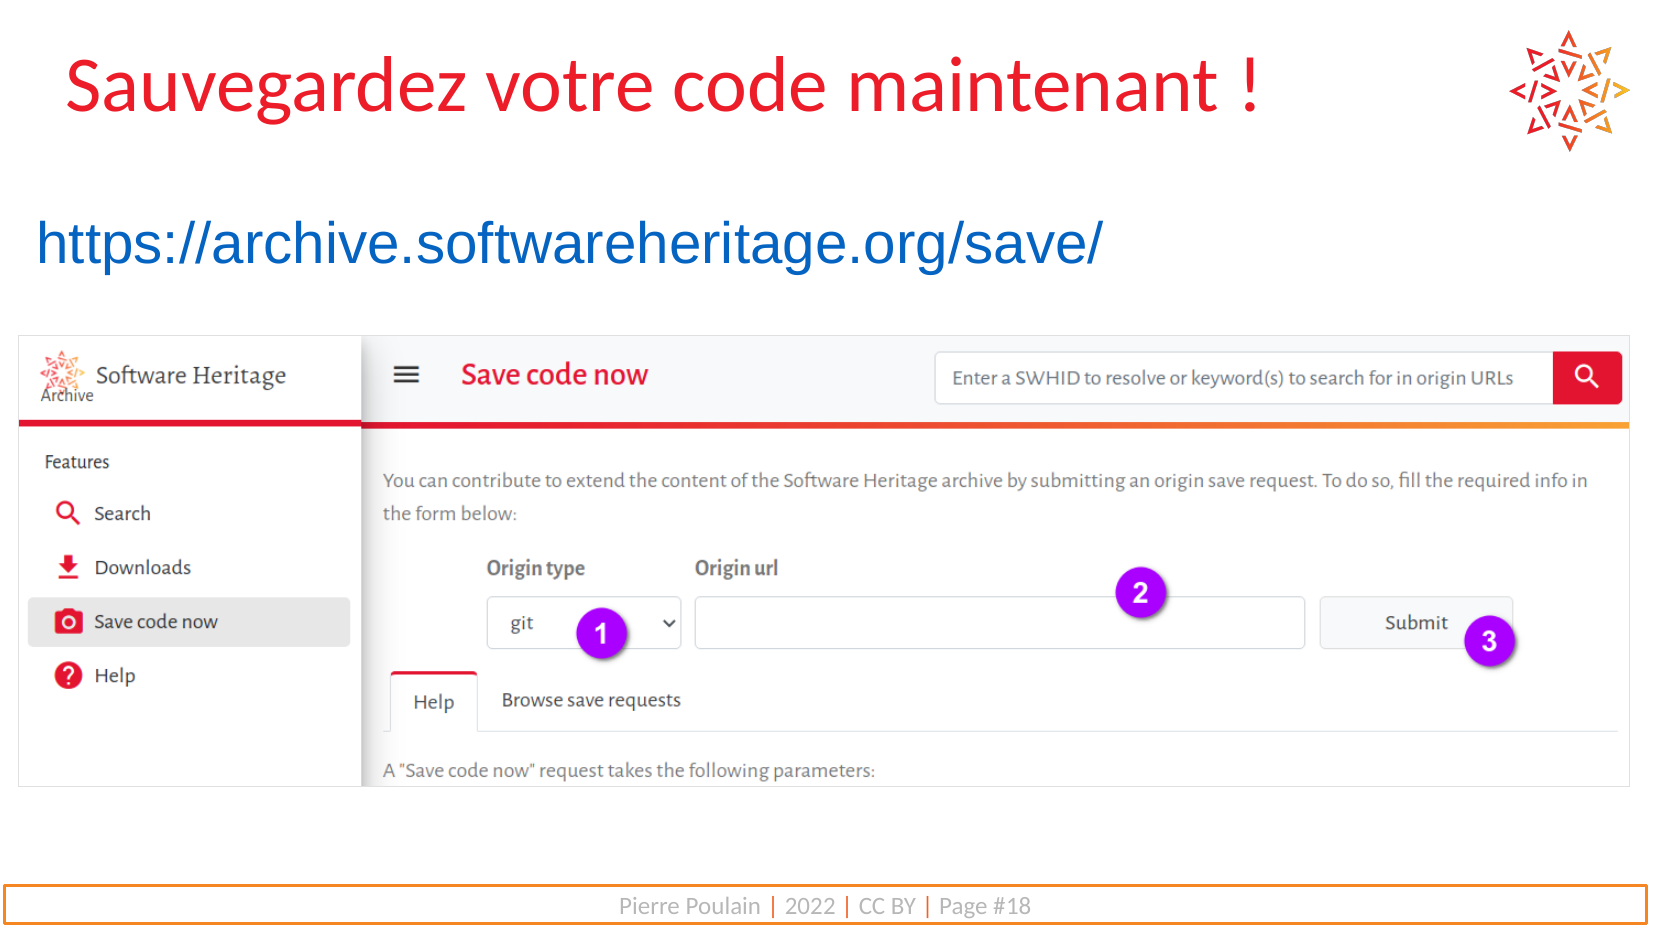

# Sauvegardez votre code maintenant !
https://archive.softwareheritage.org/save/